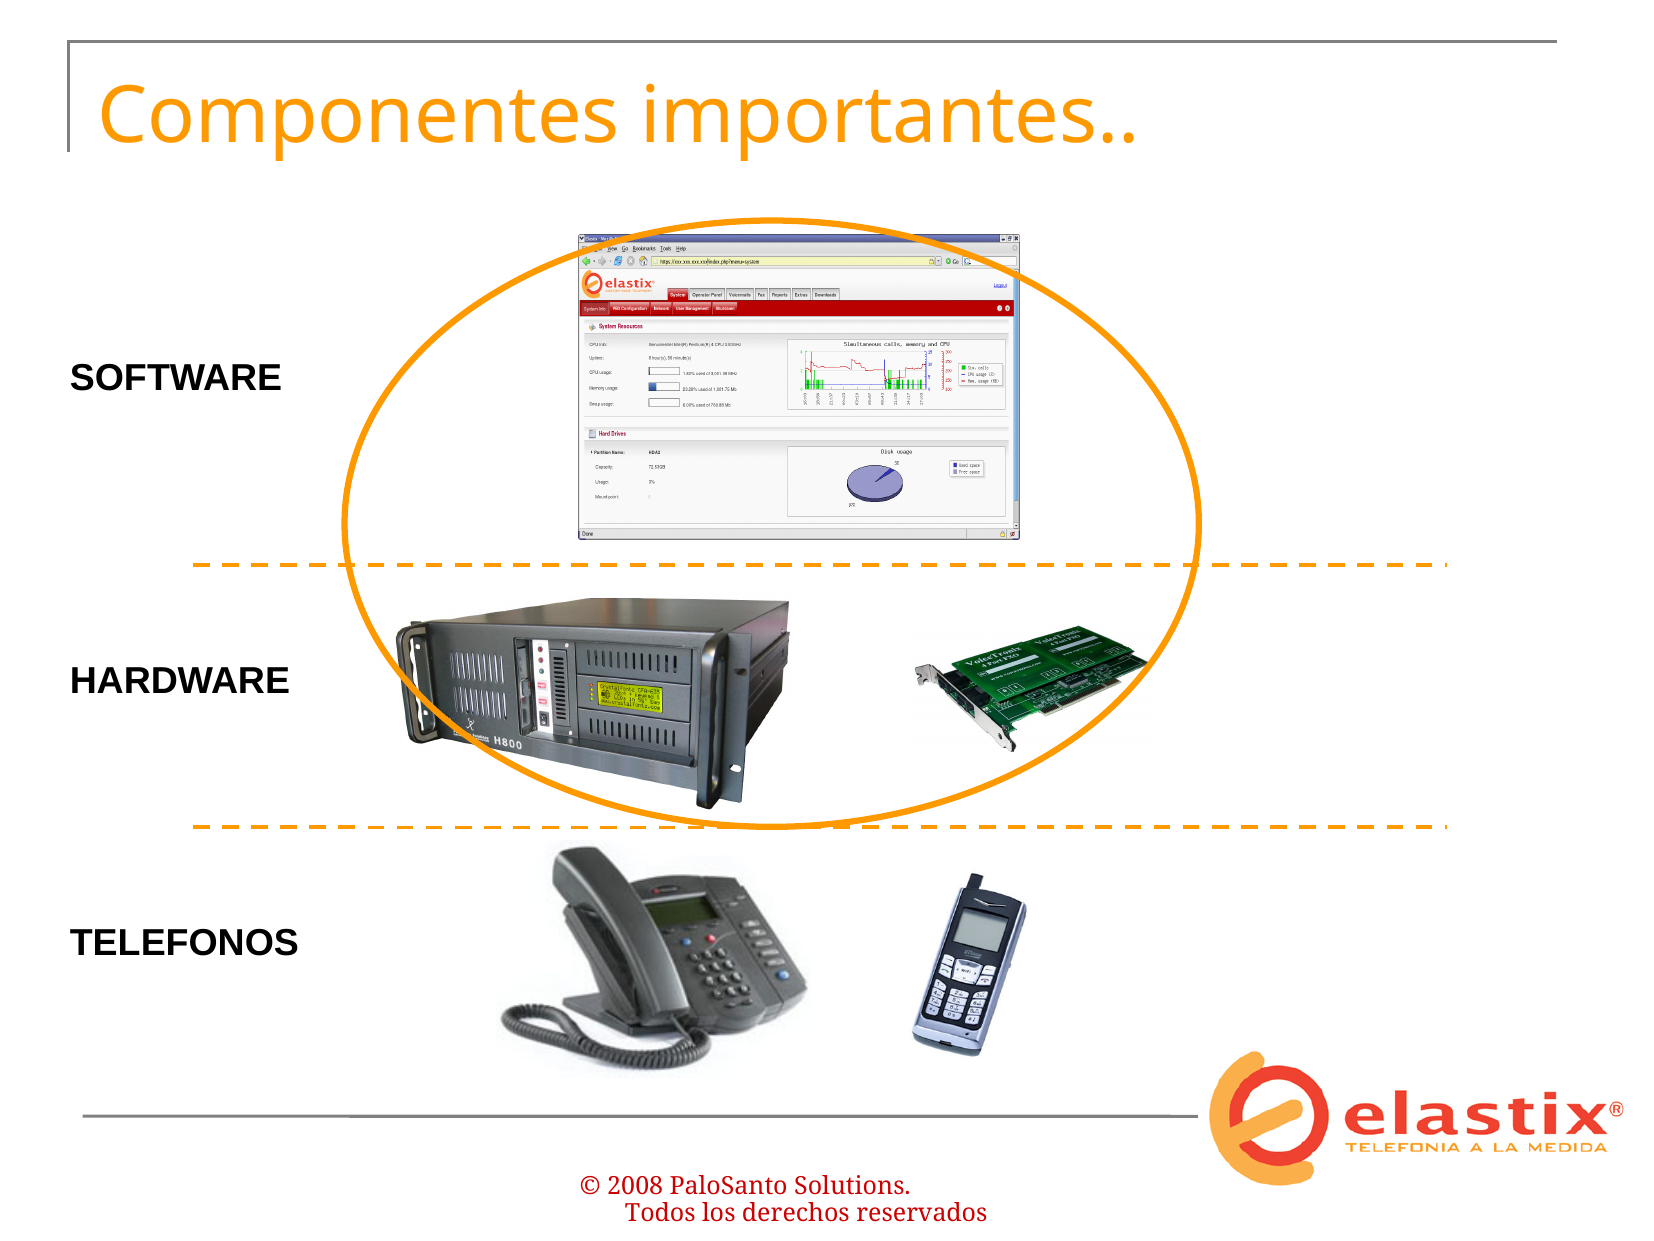

# Componentes importantes..
SOFTWARE
HARDWARE
TELEFONOS
© 2008 PaloSanto Solutions. Todos los derechos reservados